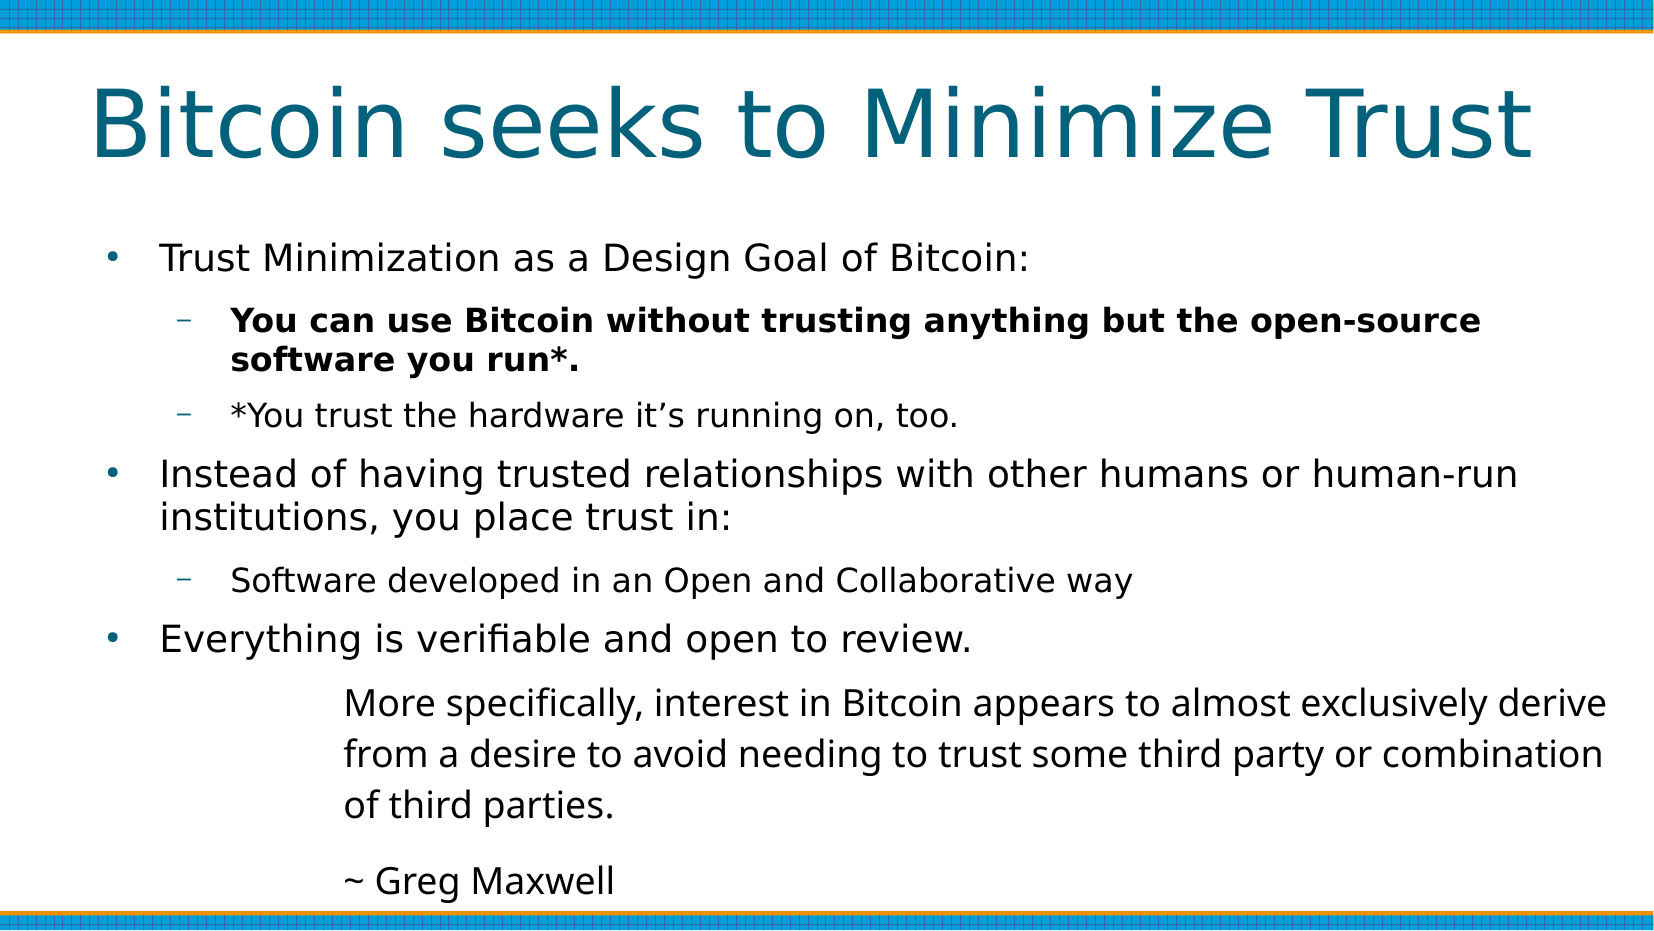

# Bitcoin seeks to Minimize Trust
Trust Minimization as a Design Goal of Bitcoin:
You can use Bitcoin without trusting anything but the open-source software you run*.
*You trust the hardware it’s running on, too.
Instead of having trusted relationships with other humans or human-run institutions, you place trust in:
Software developed in an Open and Collaborative way
Everything is verifiable and open to review.
More specifically, interest in Bitcoin appears to almost exclusively derive from a desire to avoid needing to trust some third party or combination of third parties.
~ Greg Maxwell